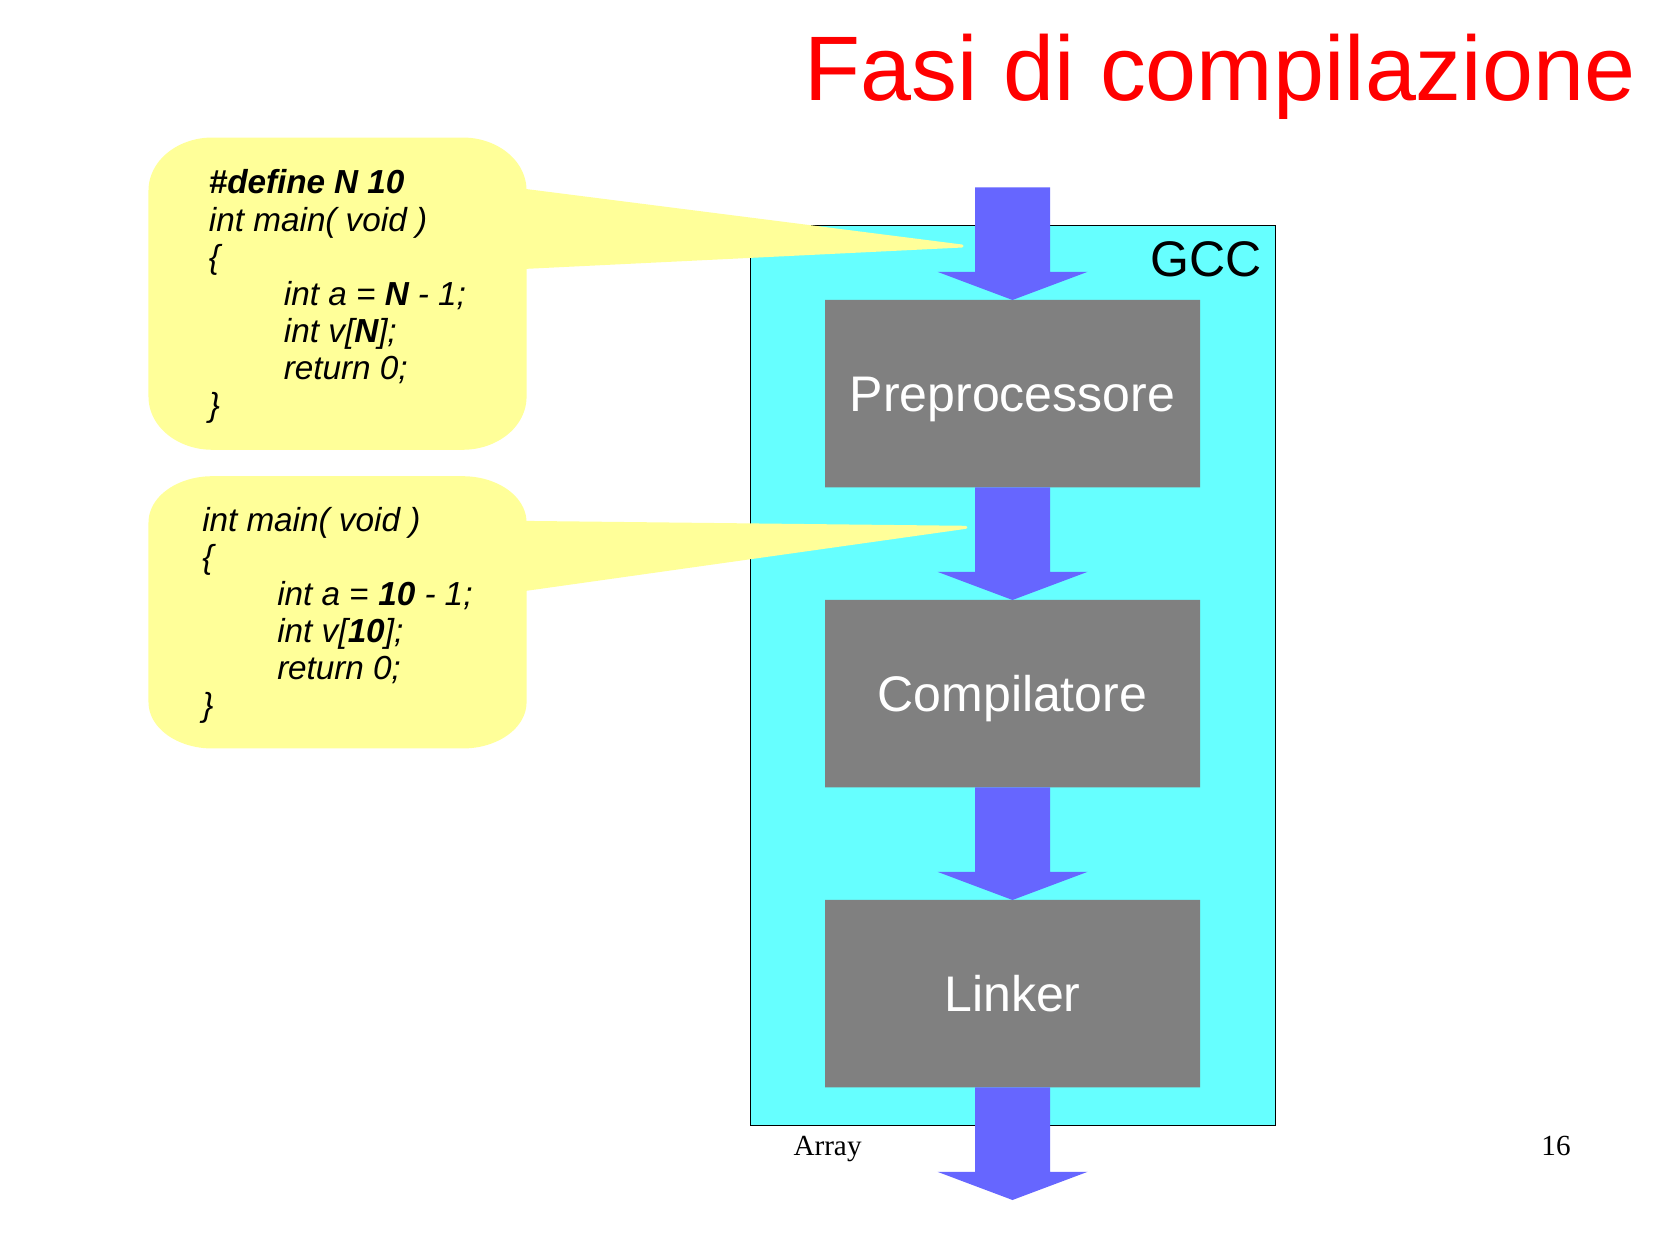

# Fasi di compilazione
#define N 10
int main( void )
{
	int a = N - 1;
	int v[N];
	return 0;
}
GCC
Preprocessore
int main( void )
{
	int a = 10 - 1;
	int v[10];
	return 0;
}
Compilatore
Linker
Array
16